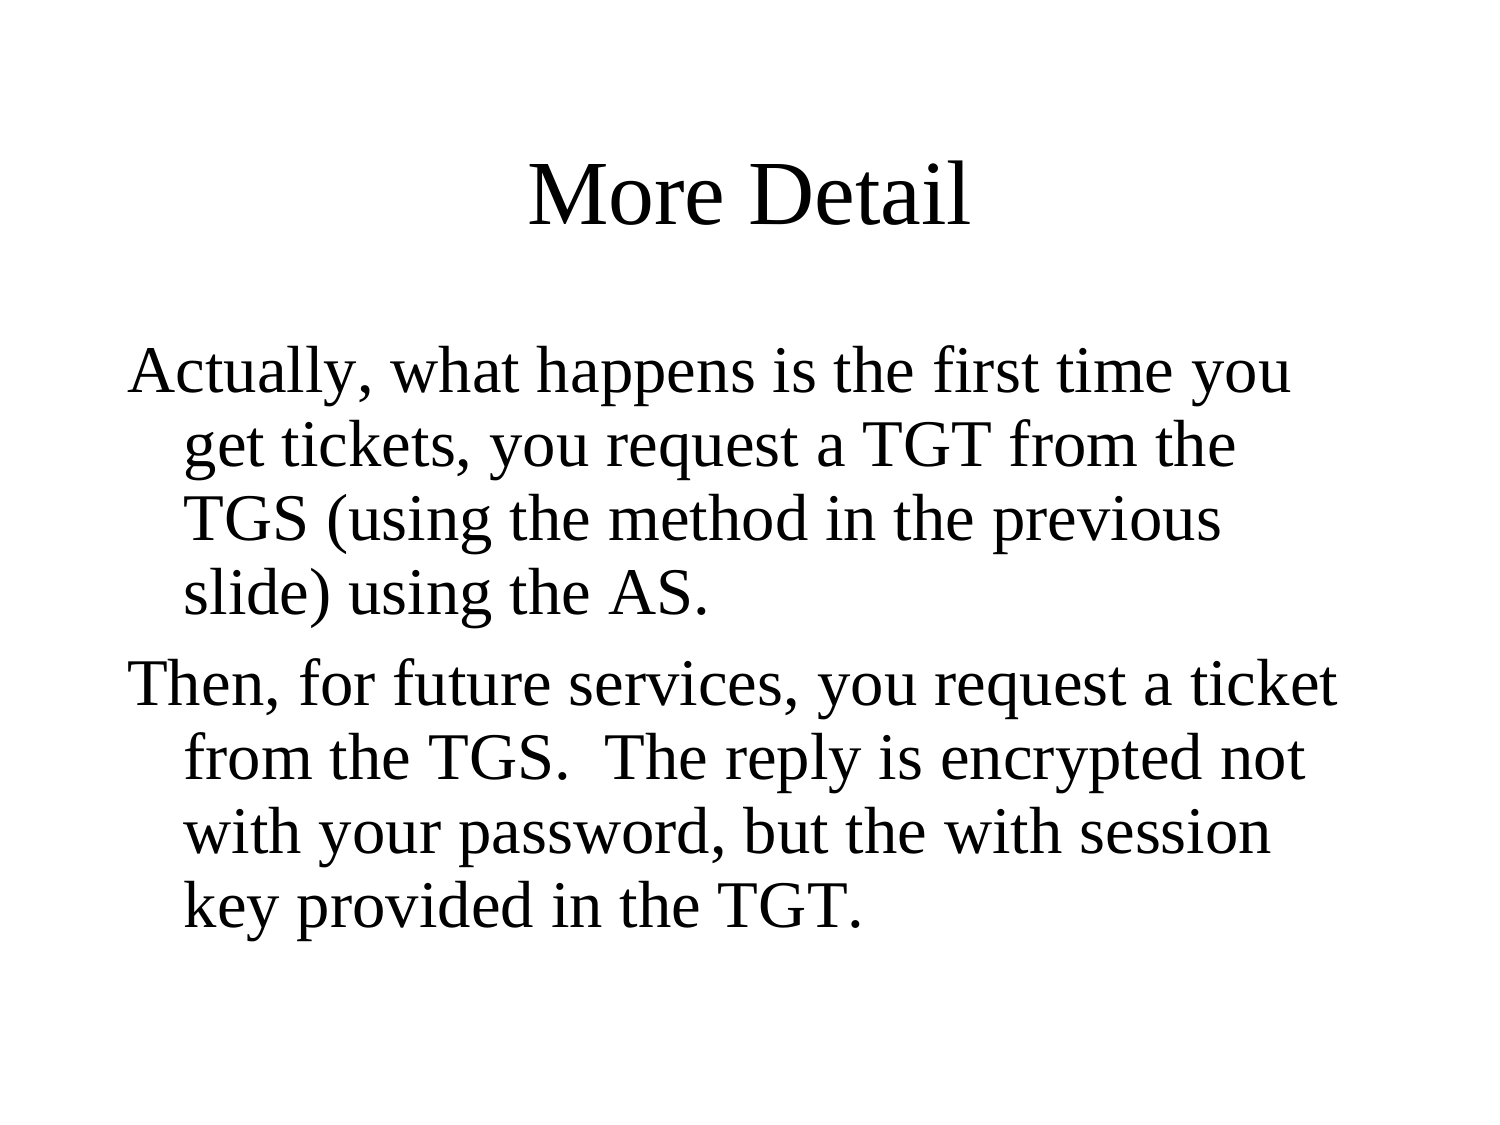

# More Detail
Actually, what happens is the first time you get tickets, you request a TGT from the TGS (using the method in the previous slide) using the AS.
Then, for future services, you request a ticket from the TGS. The reply is encrypted not with your password, but the with session key provided in the TGT.